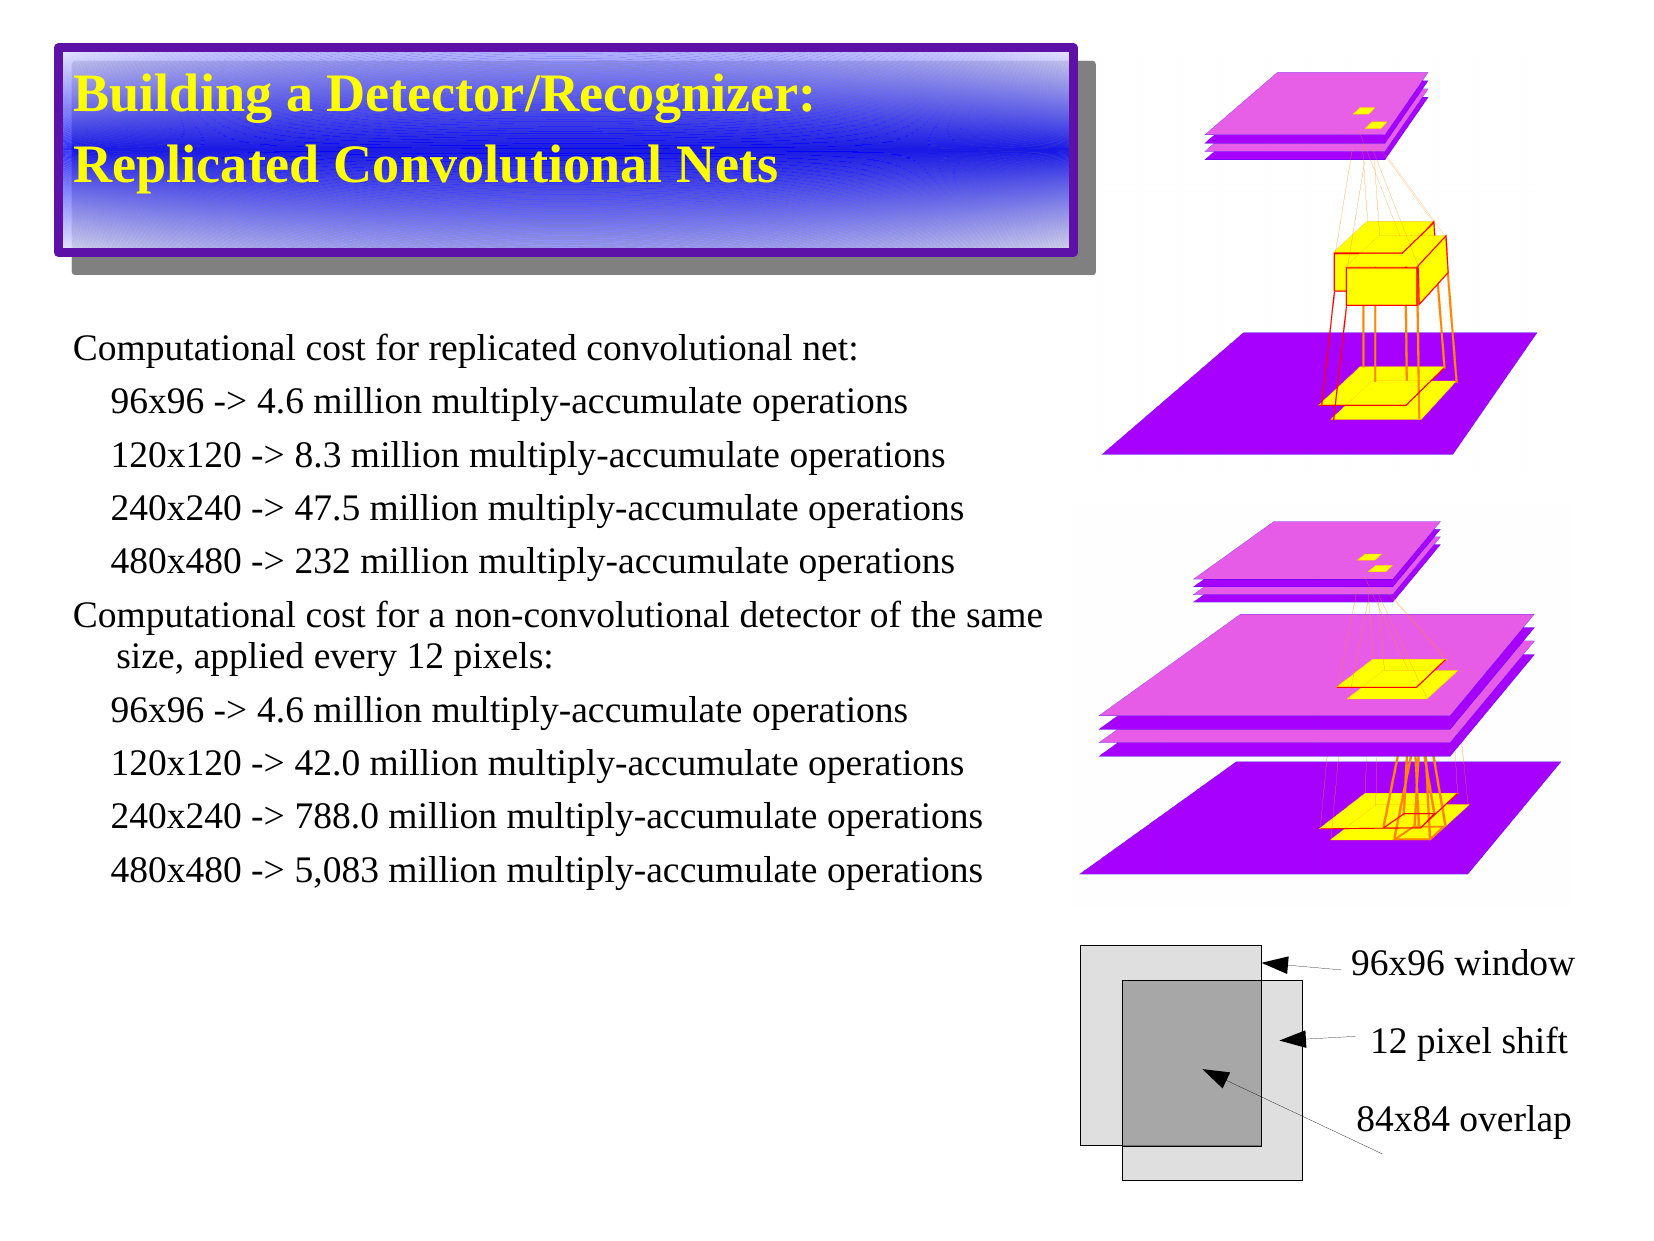

Building a Detector/Recognizer:
Replicated Convolutional Nets
 Computational cost for replicated convolutional net:
96x96 -> 4.6 million multiply-accumulate operations
120x120 -> 8.3 million multiply-accumulate operations
240x240 -> 47.5 million multiply-accumulate operations
480x480 -> 232 million multiply-accumulate operations
 Computational cost for a non-convolutional detector of the same size, applied every 12 pixels:
96x96 -> 4.6 million multiply-accumulate operations
120x120 -> 42.0 million multiply-accumulate operations
240x240 -> 788.0 million multiply-accumulate operations
480x480 -> 5,083 million multiply-accumulate operations
96x96 window
12 pixel shift
84x84 overlap